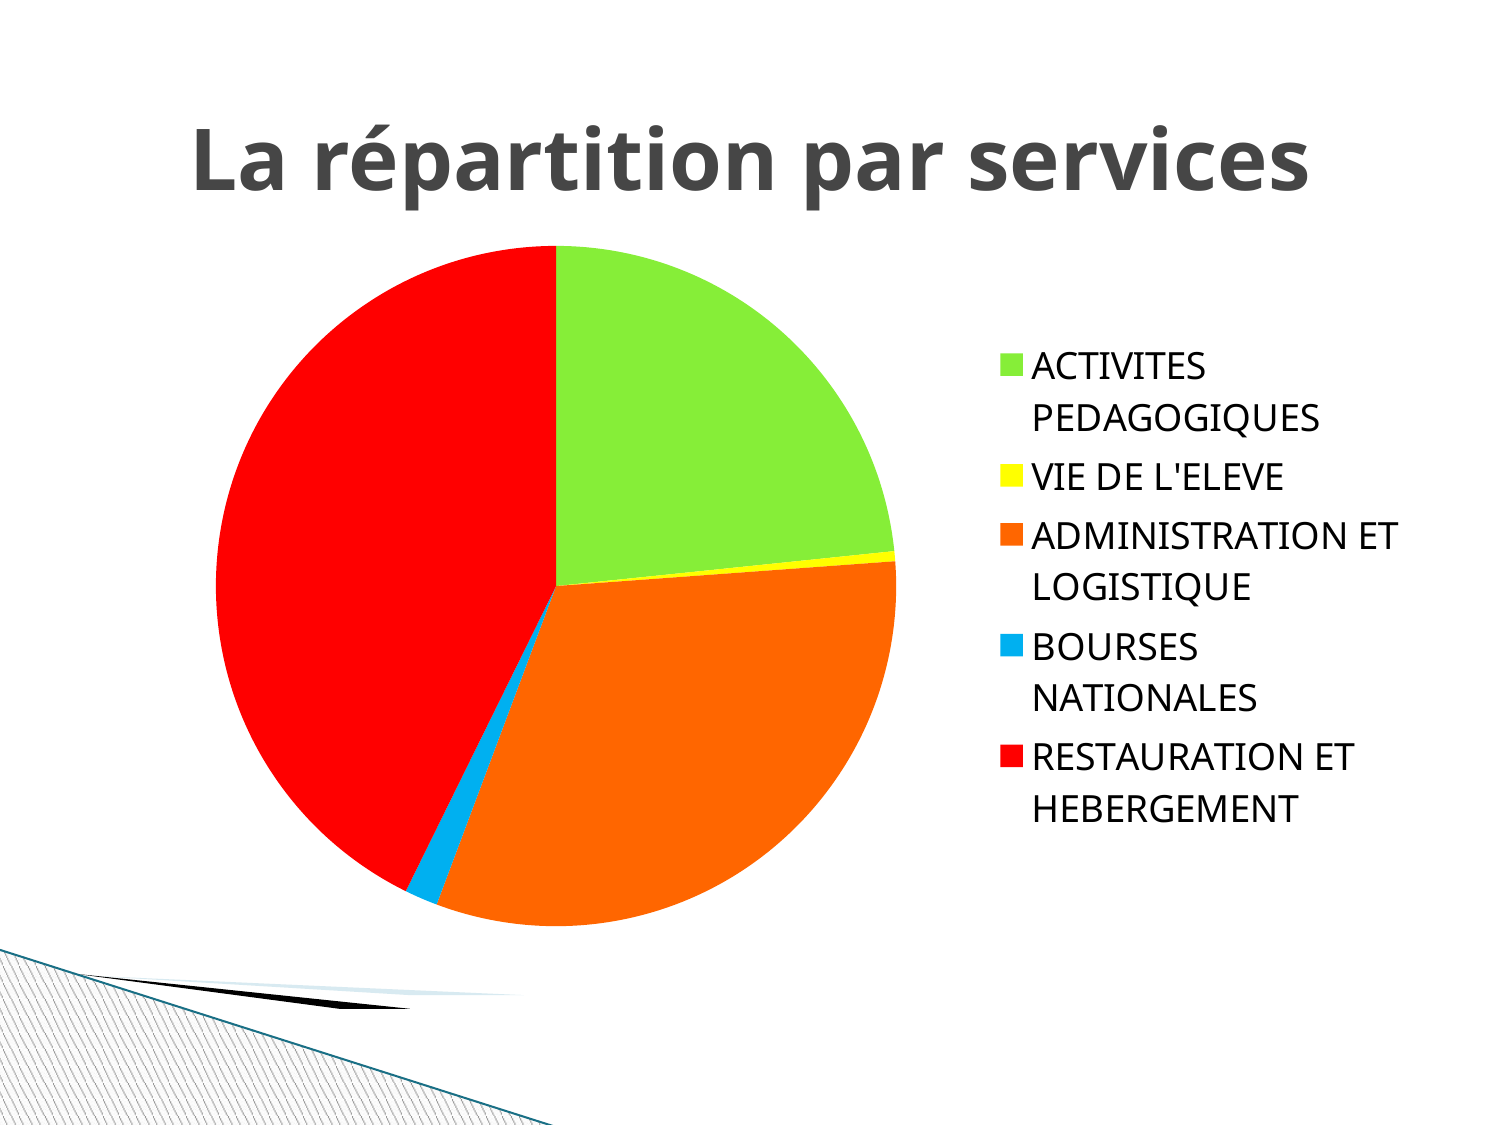

# La répartition par services
[unsupported chart]